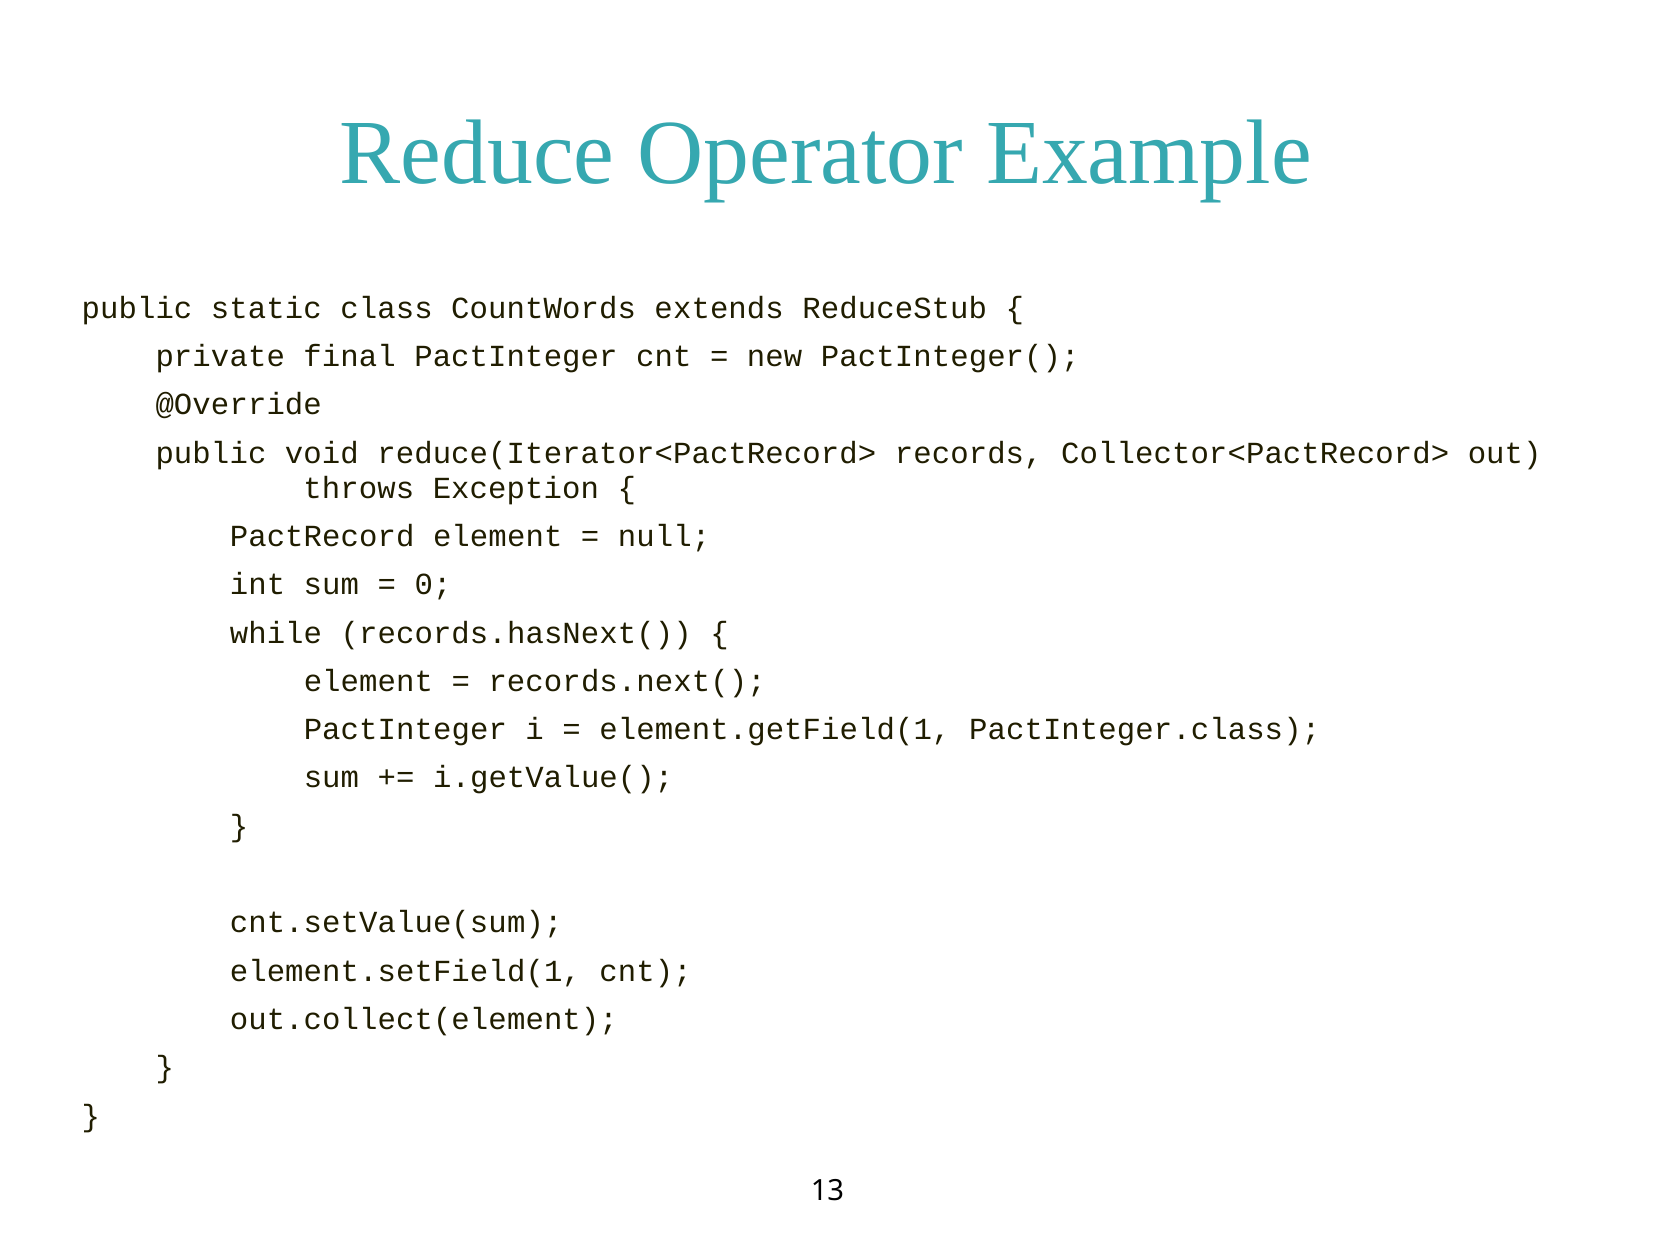

# Reduce Operator Example
public static class CountWords extends ReduceStub {
 private final PactInteger cnt = new PactInteger();
 @Override
 public void reduce(Iterator<PactRecord> records, Collector<PactRecord> out) throws Exception {
 PactRecord element = null;
 int sum = 0;
 while (records.hasNext()) {
 element = records.next();
 PactInteger i = element.getField(1, PactInteger.class);
 sum += i.getValue();
 }
 cnt.setValue(sum);
 element.setField(1, cnt);
 out.collect(element);
 }
}
13